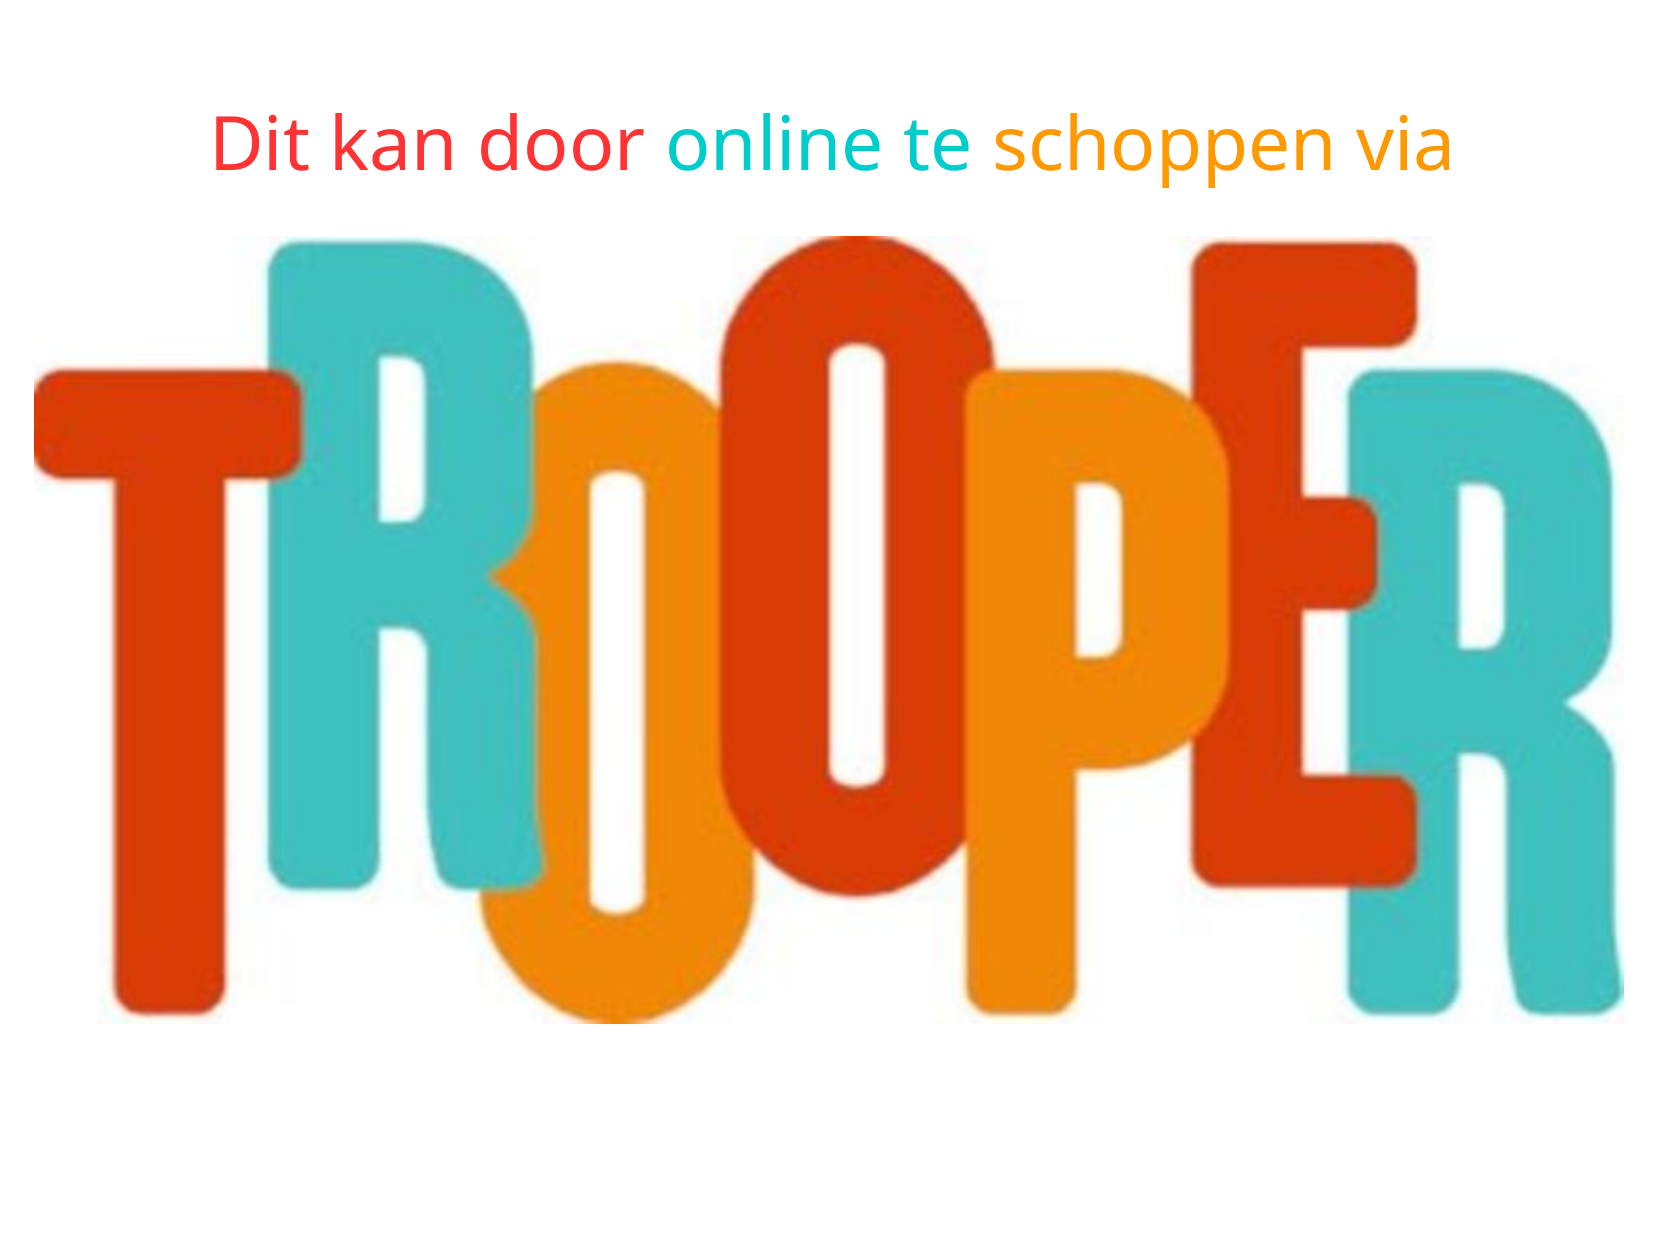

Dit kan door online te schoppen via